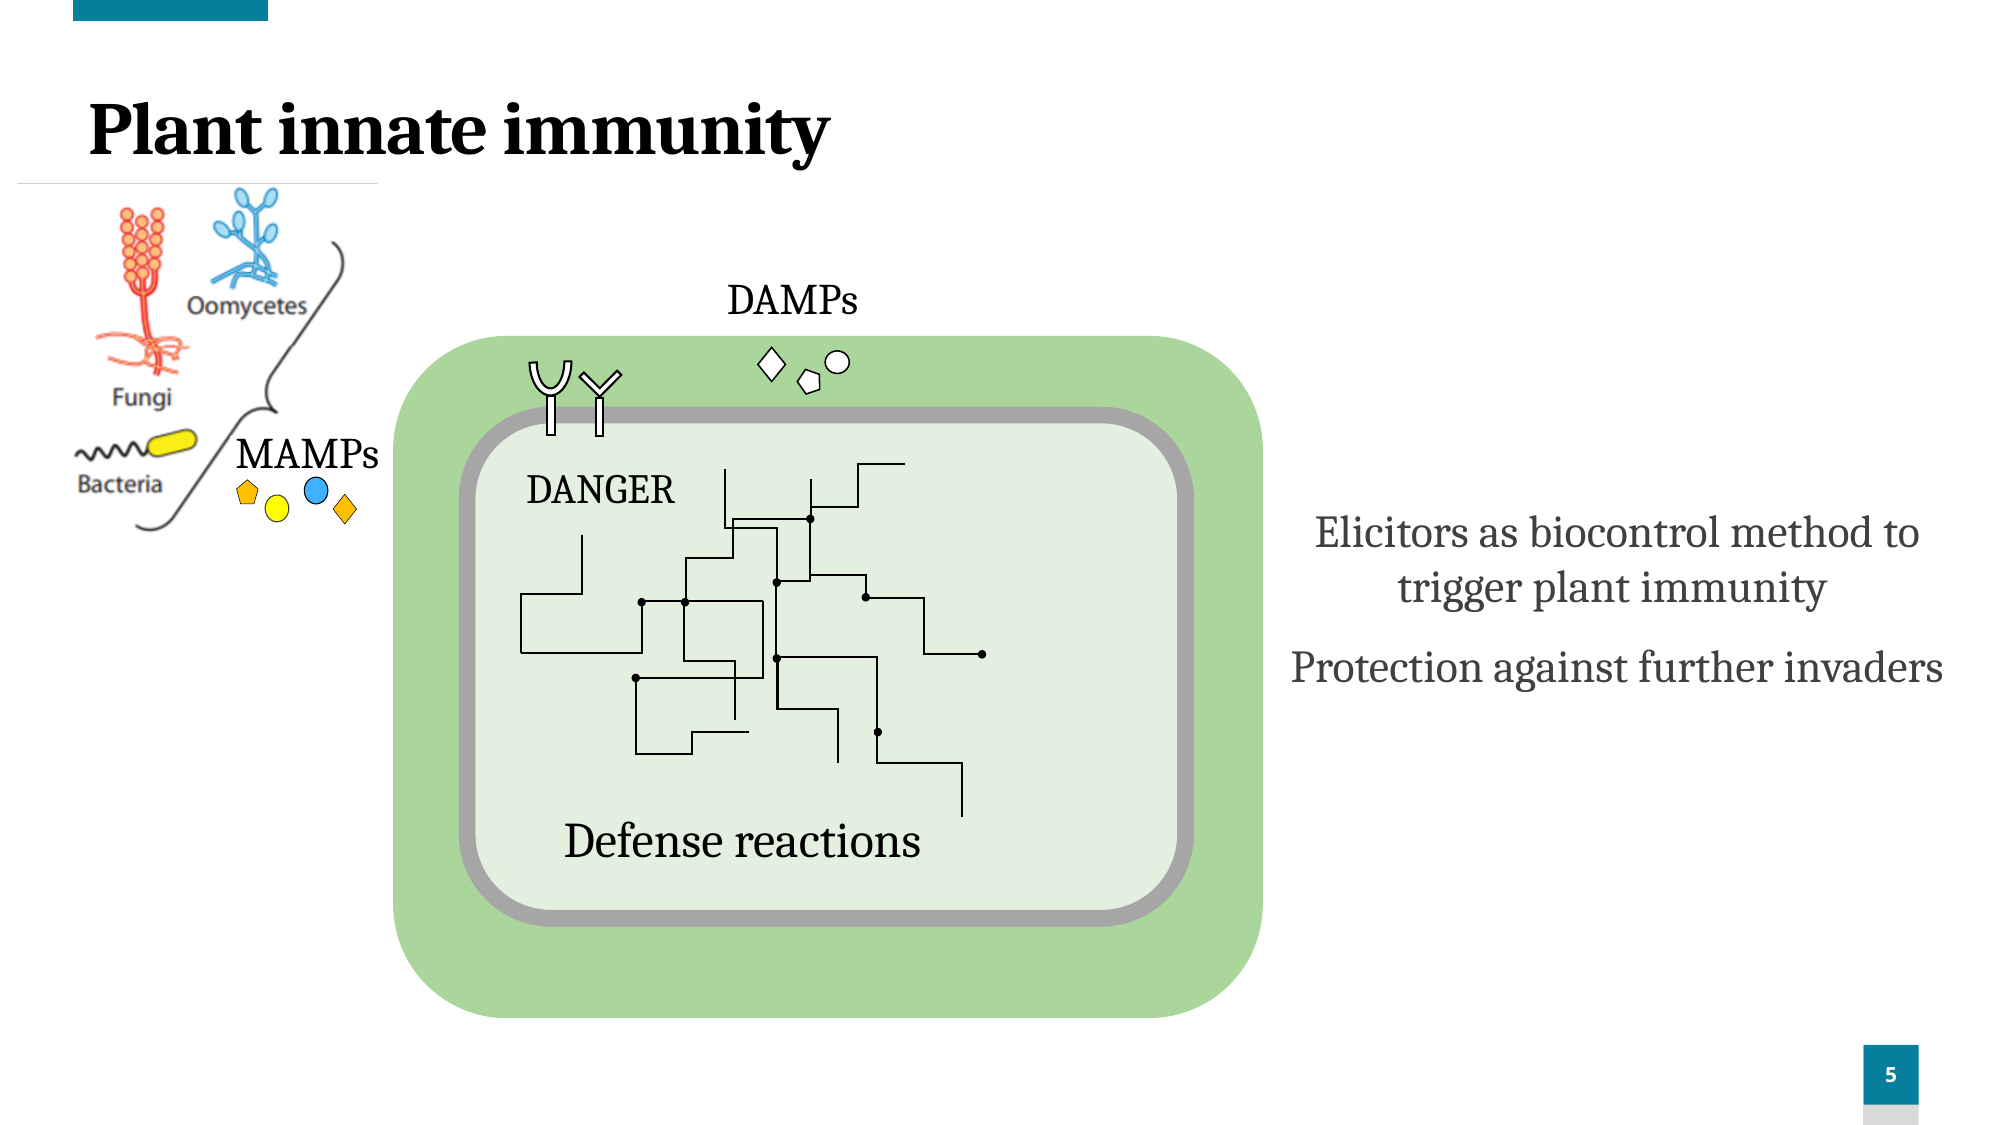

# Plant innate immunity
DAMPs
MAMPs
DANGER
Elicitors as biocontrol method to trigger plant immunity
Protection against further invaders
Defense reactions